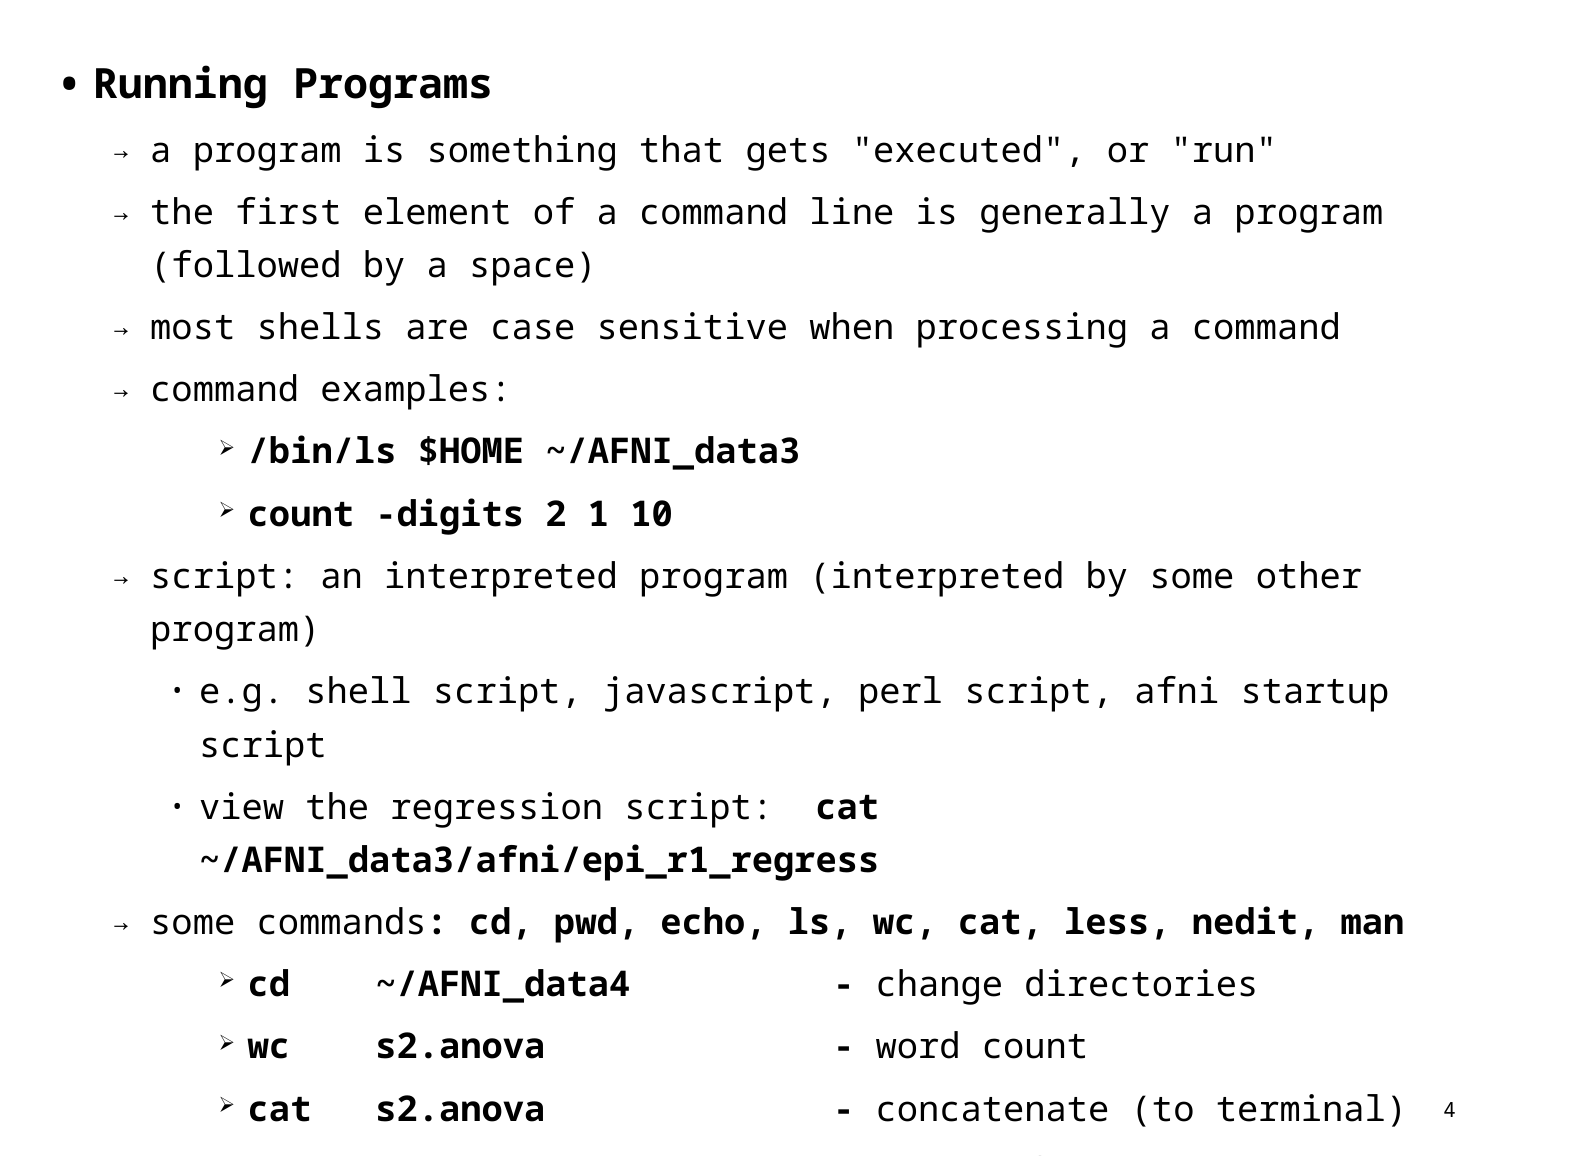

# Running Programs
a program is something that gets "executed", or "run"
the first element of a command line is generally a program (followed by a space)
most shells are case sensitive when processing a command
command examples:
/bin/ls $HOME ~/AFNI_data3
count -digits 2 1 10
script: an interpreted program (interpreted by some other program)
e.g. shell script, javascript, perl script, afni startup script
view the regression script: cat ~/AFNI_data3/afni/epi_r1_regress
some commands: cd, pwd, echo, ls, wc, cat, less, nedit, man
cd ~/AFNI_data4		- change directories
wc s2.anova		- word count
cat s2.anova	 	- concatenate (to terminal)
less s2.anova	 	- a text file perusal program
nedit s2.anova	 	- a graphical text editor
man wc			- an online manual (runs in less mode)
basic keystrokes for less (and man): Enter, Space, b, g, G, h, q